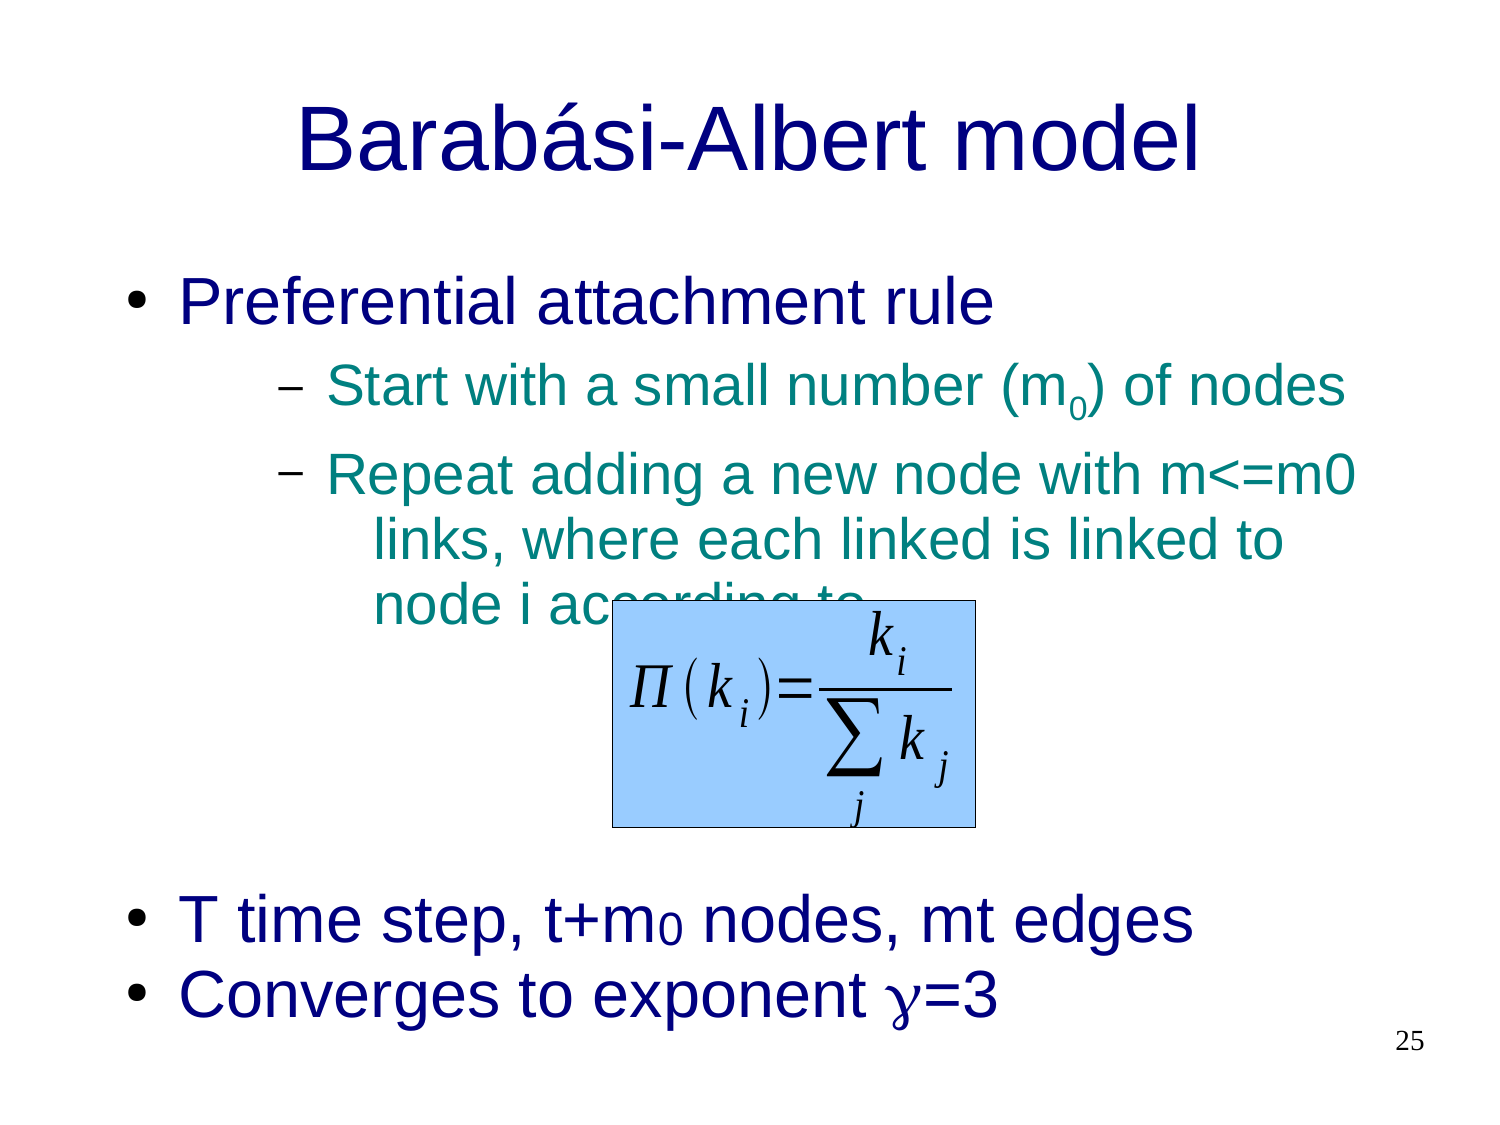

Barabási-Albert model
# Preferential attachment rule
Start with a small number (m0) of nodes
Repeat adding a new node with m<=m0 links, where each linked is linked to node i according to
T time step, t+m0 nodes, mt edges
Converges to exponent =3
25